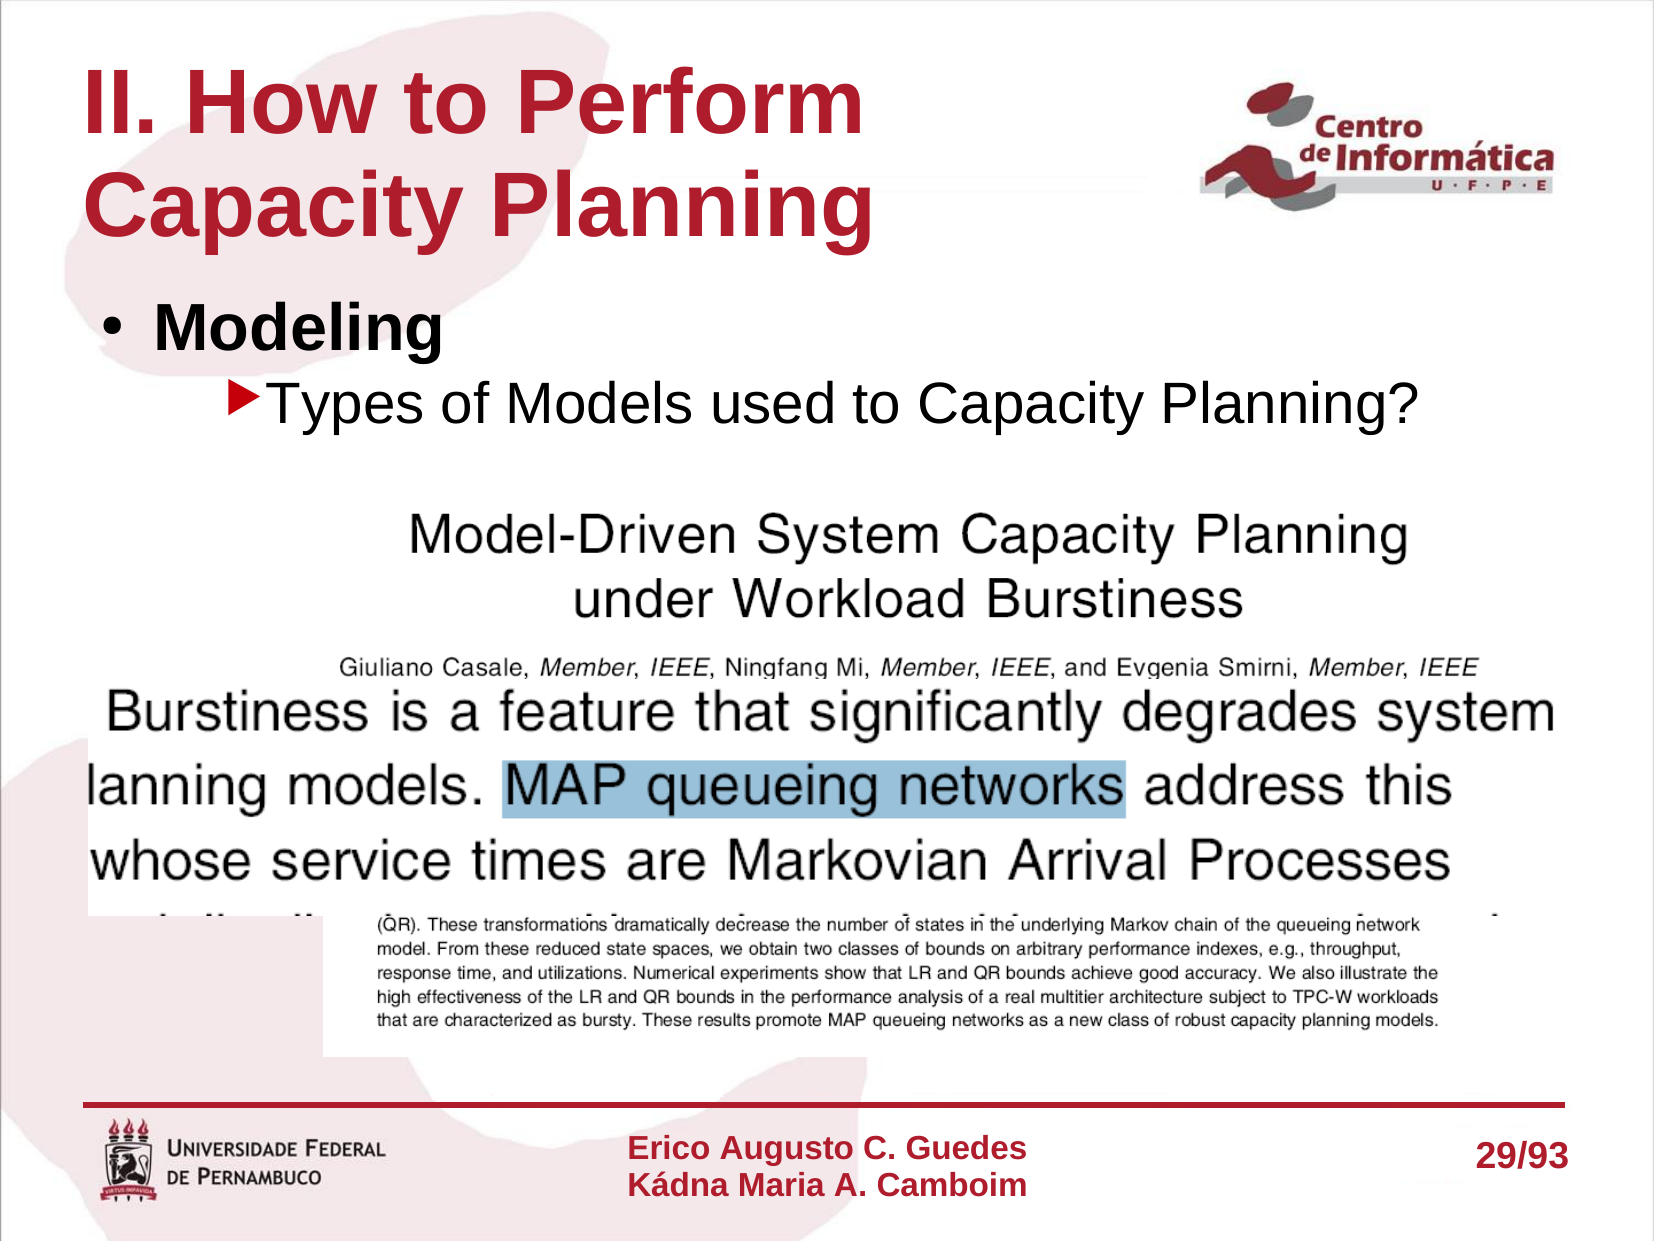

# II. How to Perform Capacity Planning
Modeling
Types of Models used to Capacity Planning?